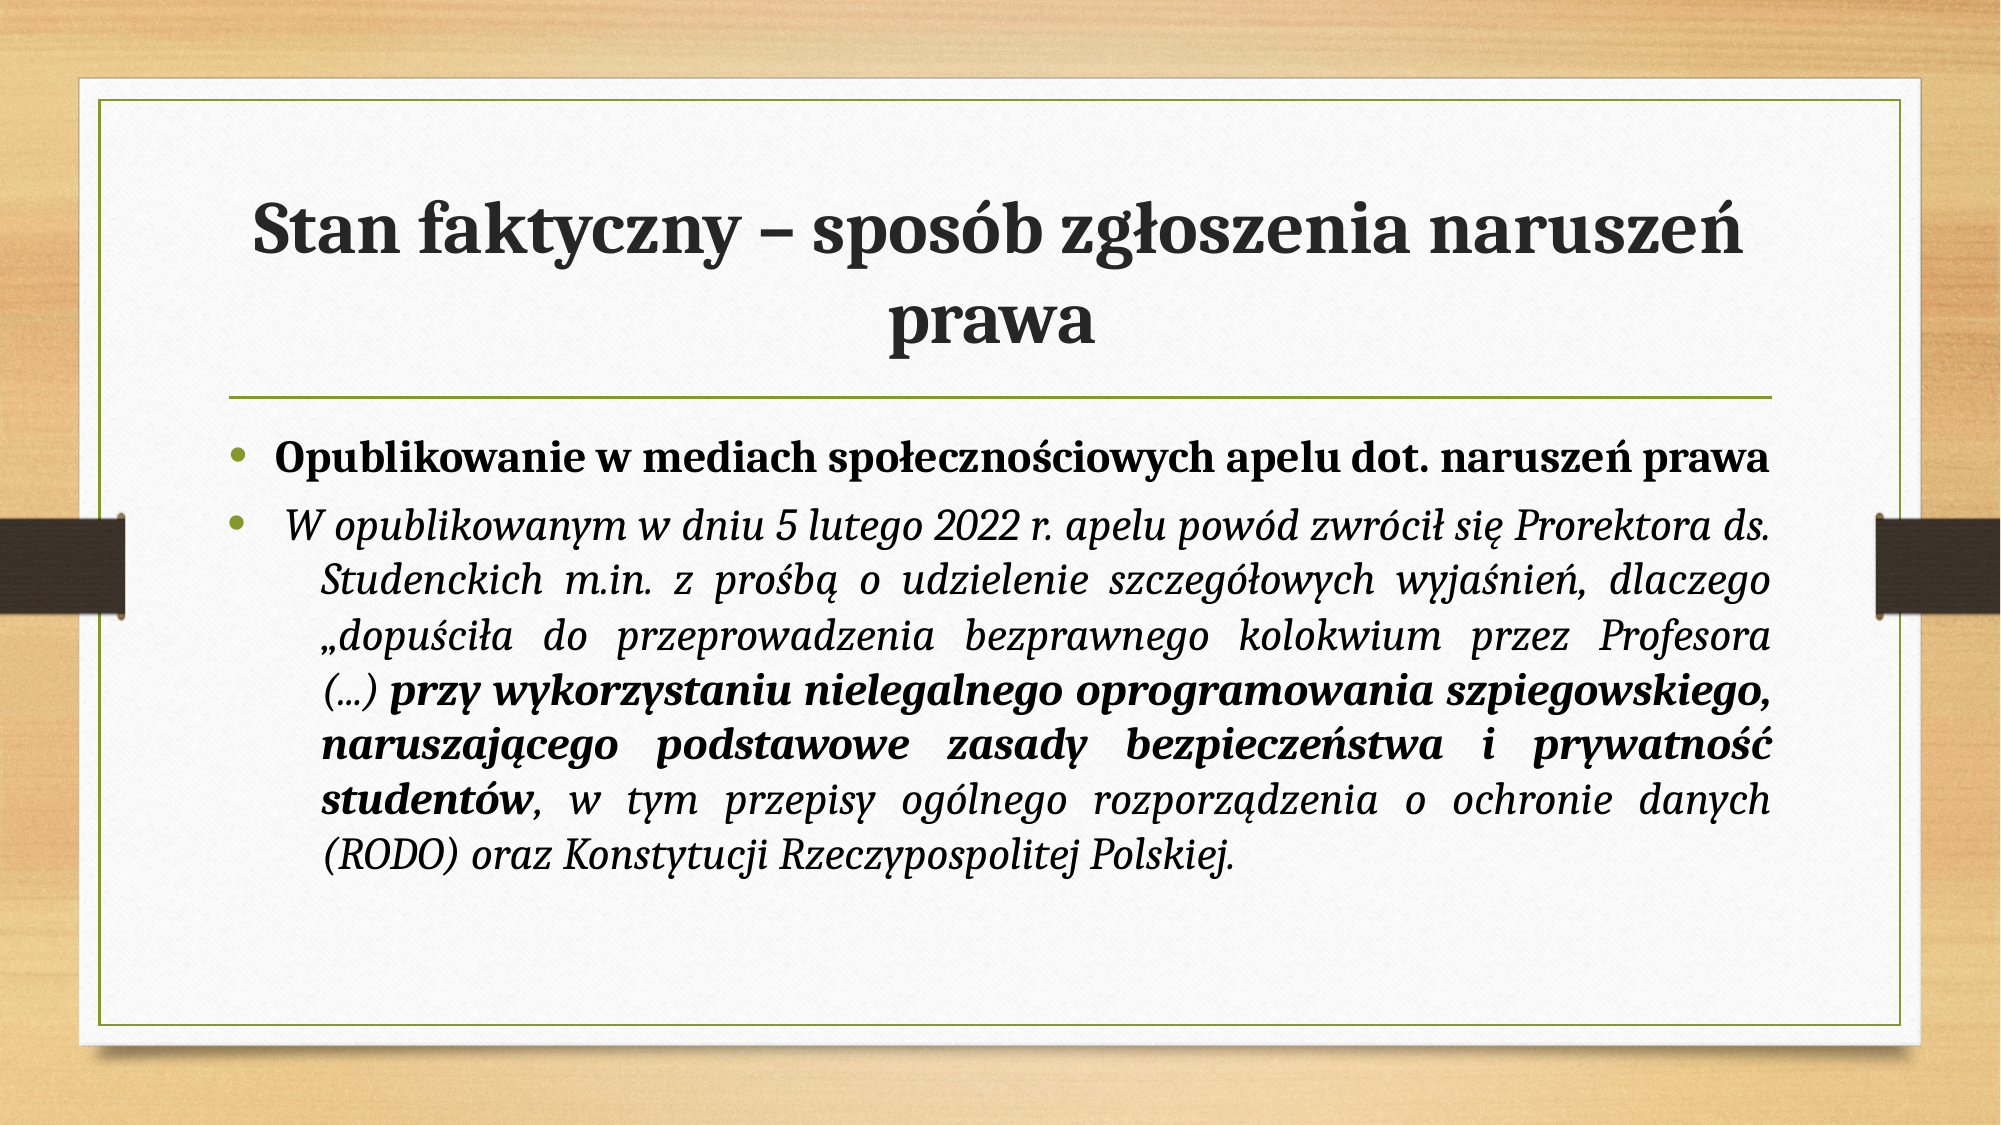

# Stan faktyczny – sposób zgłoszenia naruszeń prawa
Opublikowanie w mediach społecznościowych apelu dot. naruszeń prawa
 W opublikowanym w dniu 5 lutego 2022 r. apelu powód zwrócił się Prorektora ds. Studenckich m.in. z prośbą o udzielenie szczegółowych wyjaśnień, dlaczego „dopuściła do przeprowadzenia bezprawnego kolokwium przez Profesora (...) przy wykorzystaniu nielegalnego oprogramowania szpiegowskiego, naruszającego podstawowe zasady bezpieczeństwa i prywatność studentów, w tym przepisy ogólnego rozporządzenia o ochronie danych (RODO) oraz Konstytucji Rzeczypospolitej Polskiej.